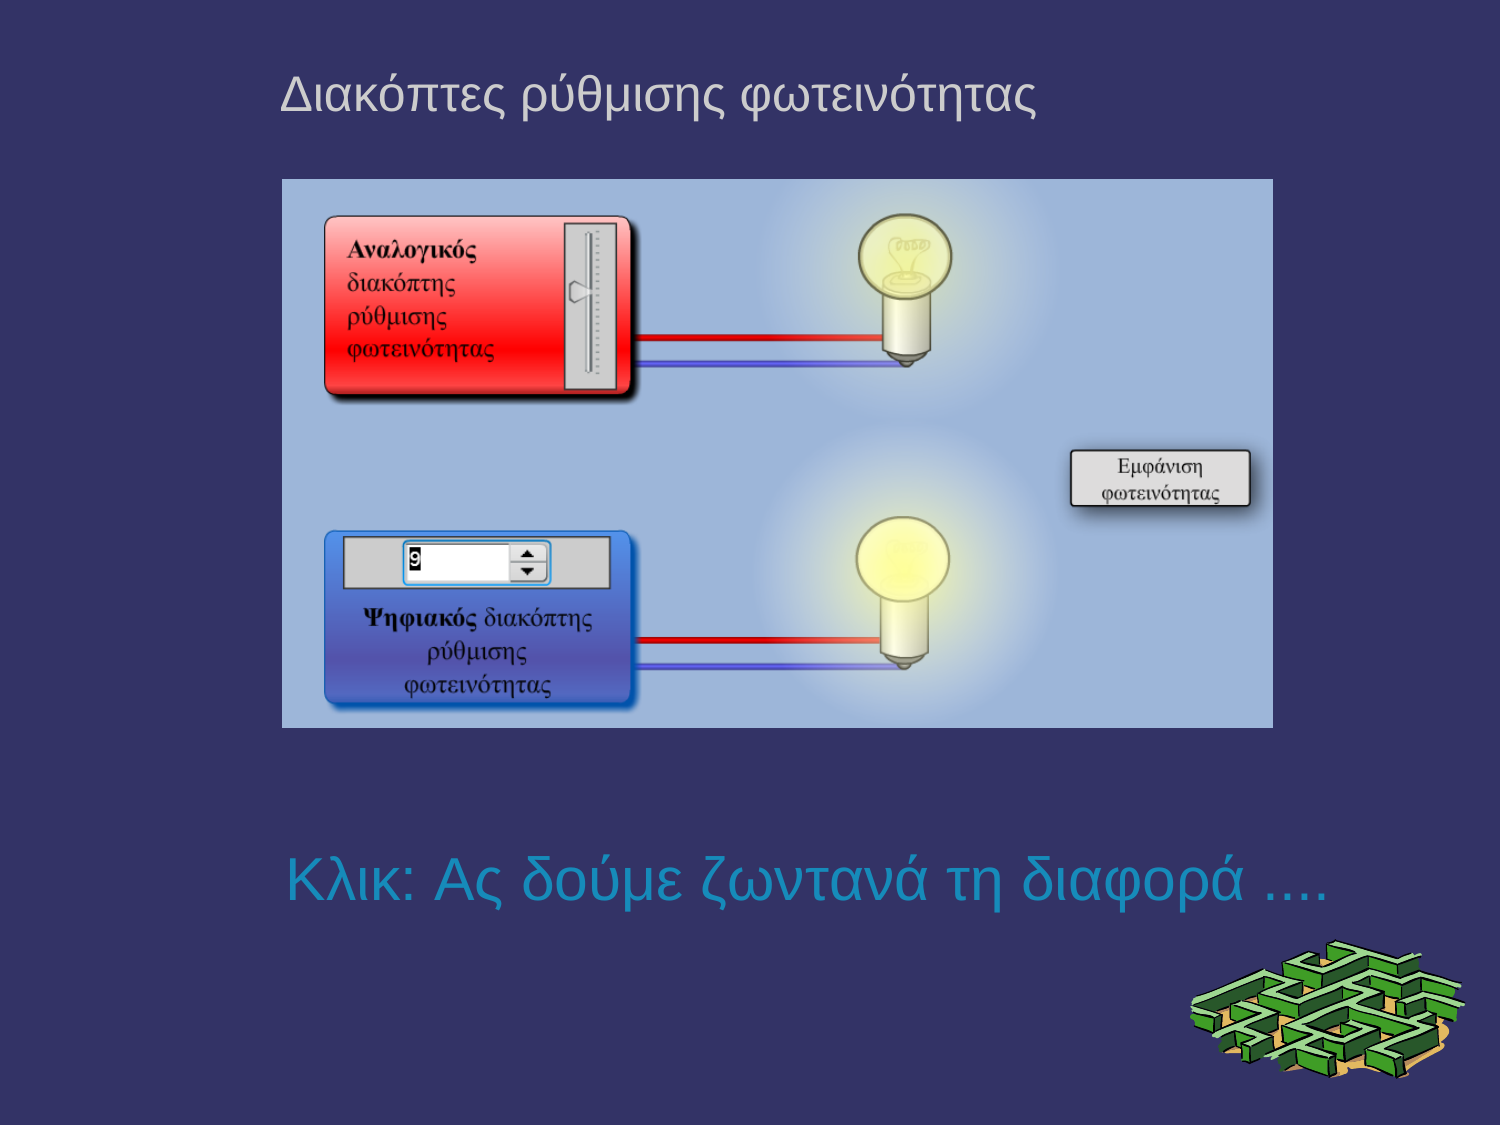

Διακόπτες ρύθμισης φωτεινότητας
# Κλικ: Ας δούμε ζωντανά τη διαφορά ....